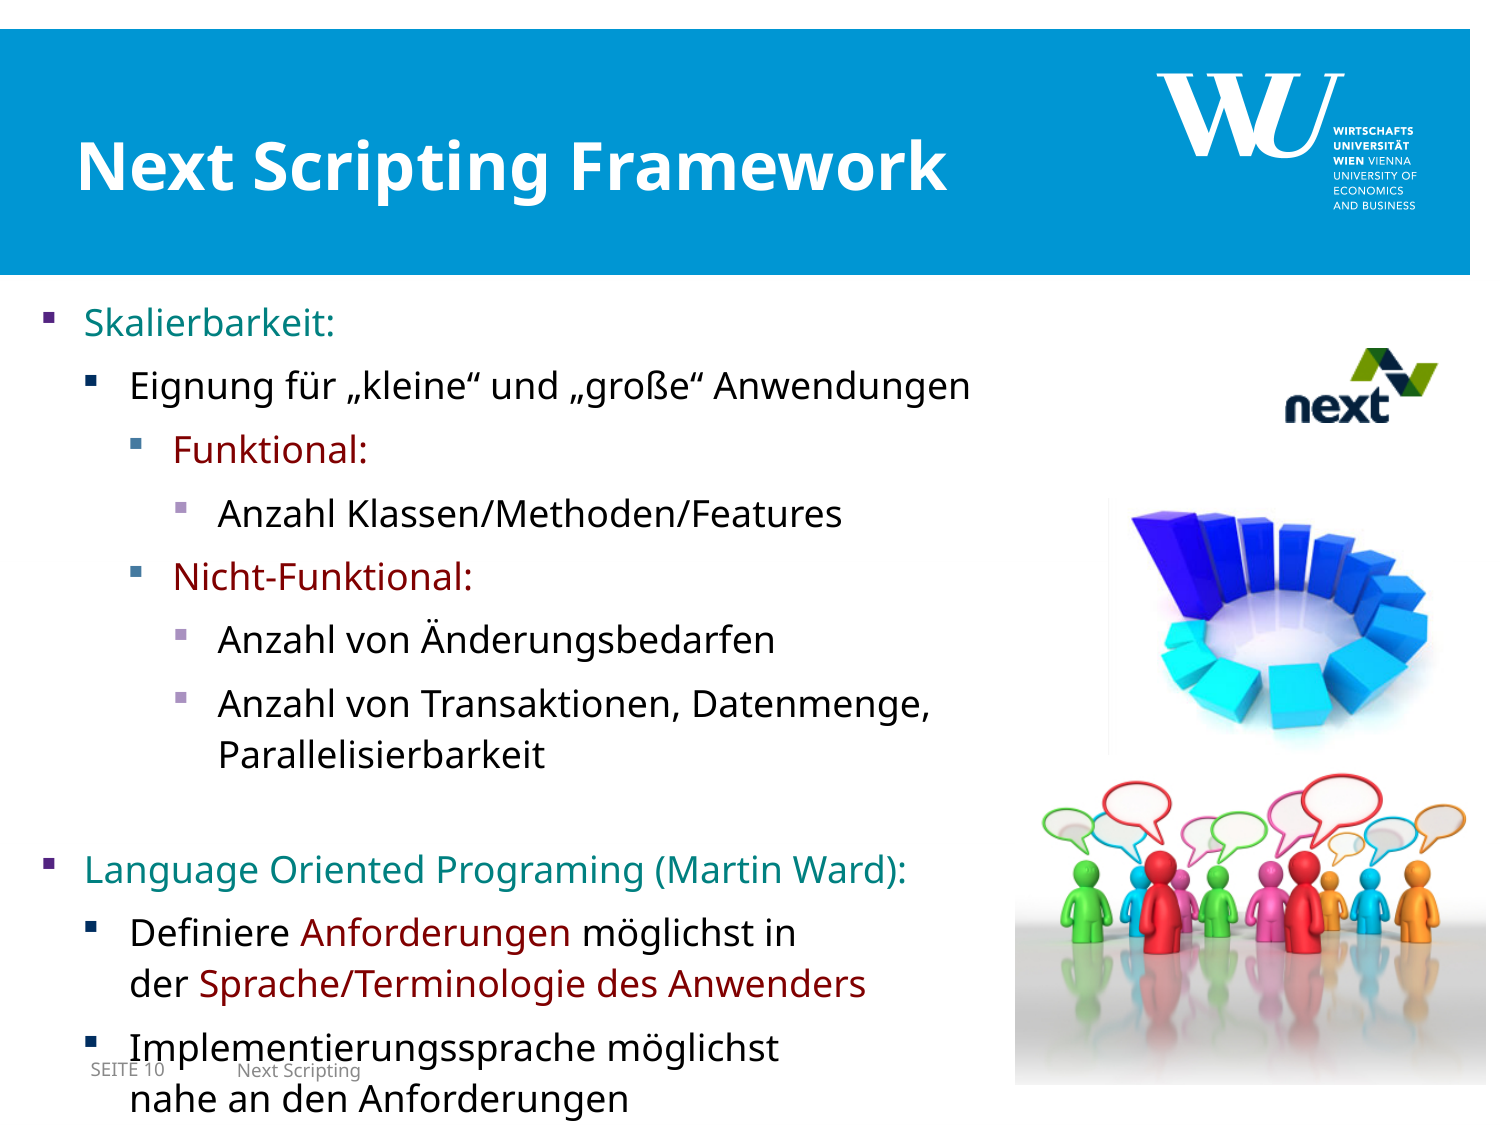

# Next Scripting Framework
Skalierbarkeit:
Eignung für „kleine“ und „große“ Anwendungen
Funktional:
Anzahl Klassen/Methoden/Features
Nicht-Funktional:
Anzahl von Änderungsbedarfen
Anzahl von Transaktionen, Datenmenge,
Parallelisierbarkeit
Language Oriented Programing (Martin Ward):
Definiere Anforderungen möglichst in
der Sprache/Terminologie des Anwenders
Implementierungssprache möglichst
nahe an den Anforderungen
SEITE
Next Scripting